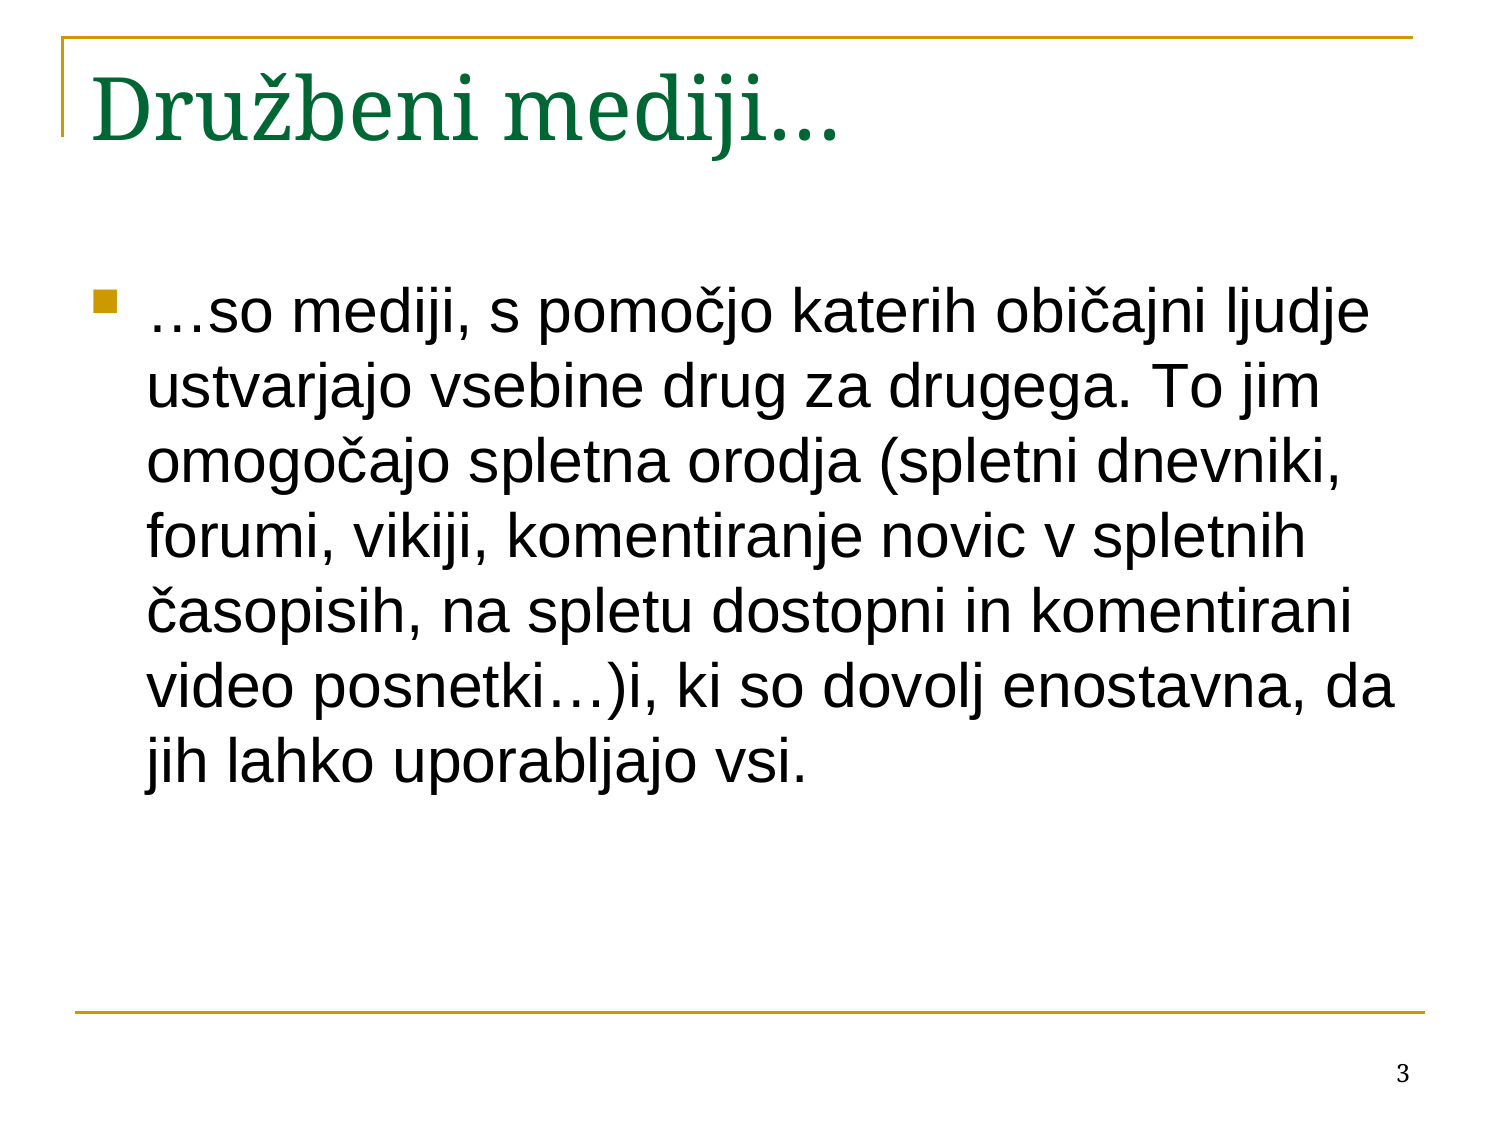

# Družbeni mediji…
…so mediji, s pomočjo katerih običajni ljudje ustvarjajo vsebine drug za drugega. To jim omogočajo spletna orodja (spletni dnevniki, forumi, vikiji, komentiranje novic v spletnih časopisih, na spletu dostopni in komentirani video posnetki…)i, ki so dovolj enostavna, da jih lahko uporabljajo vsi.